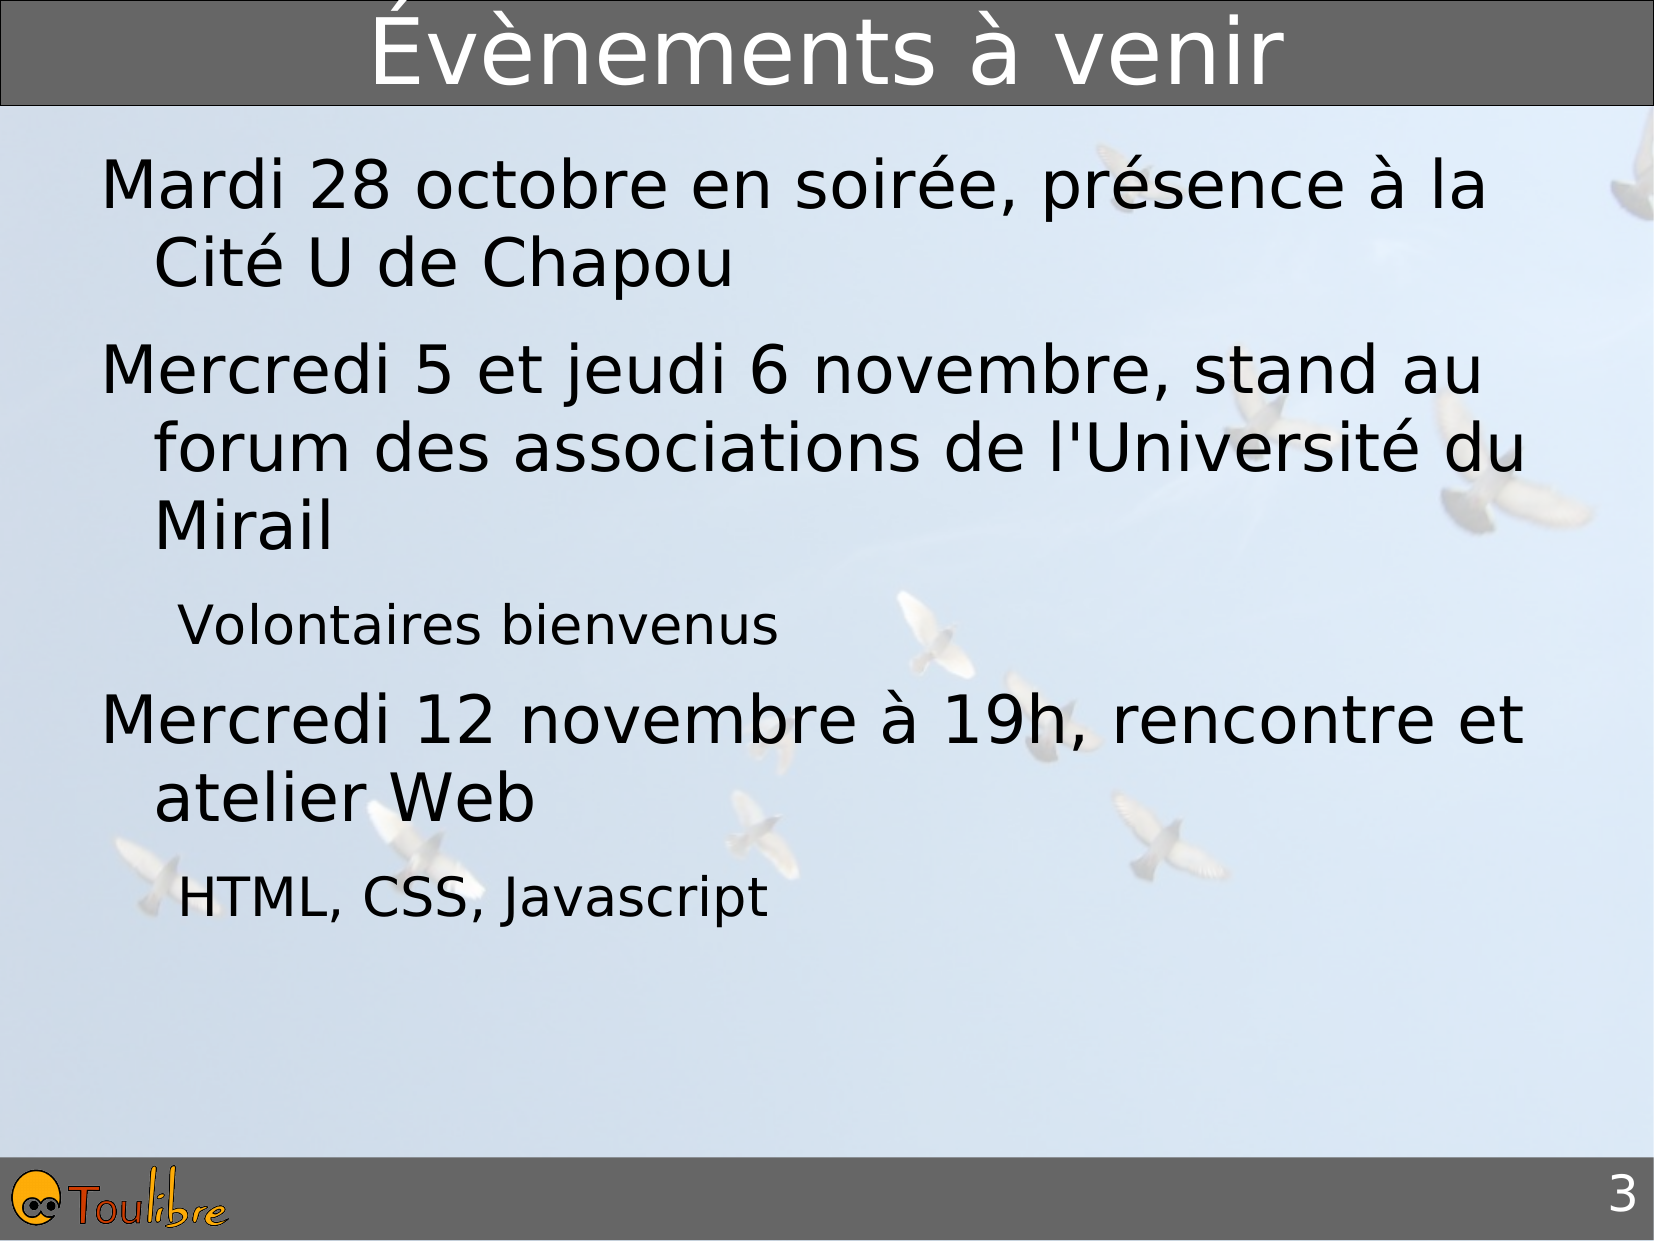

# Évènements à venir
Mardi 28 octobre en soirée, présence à la Cité U de Chapou
Mercredi 5 et jeudi 6 novembre, stand au forum des associations de l'Université du Mirail
Volontaires bienvenus
Mercredi 12 novembre à 19h, rencontre et atelier Web
HTML, CSS, Javascript